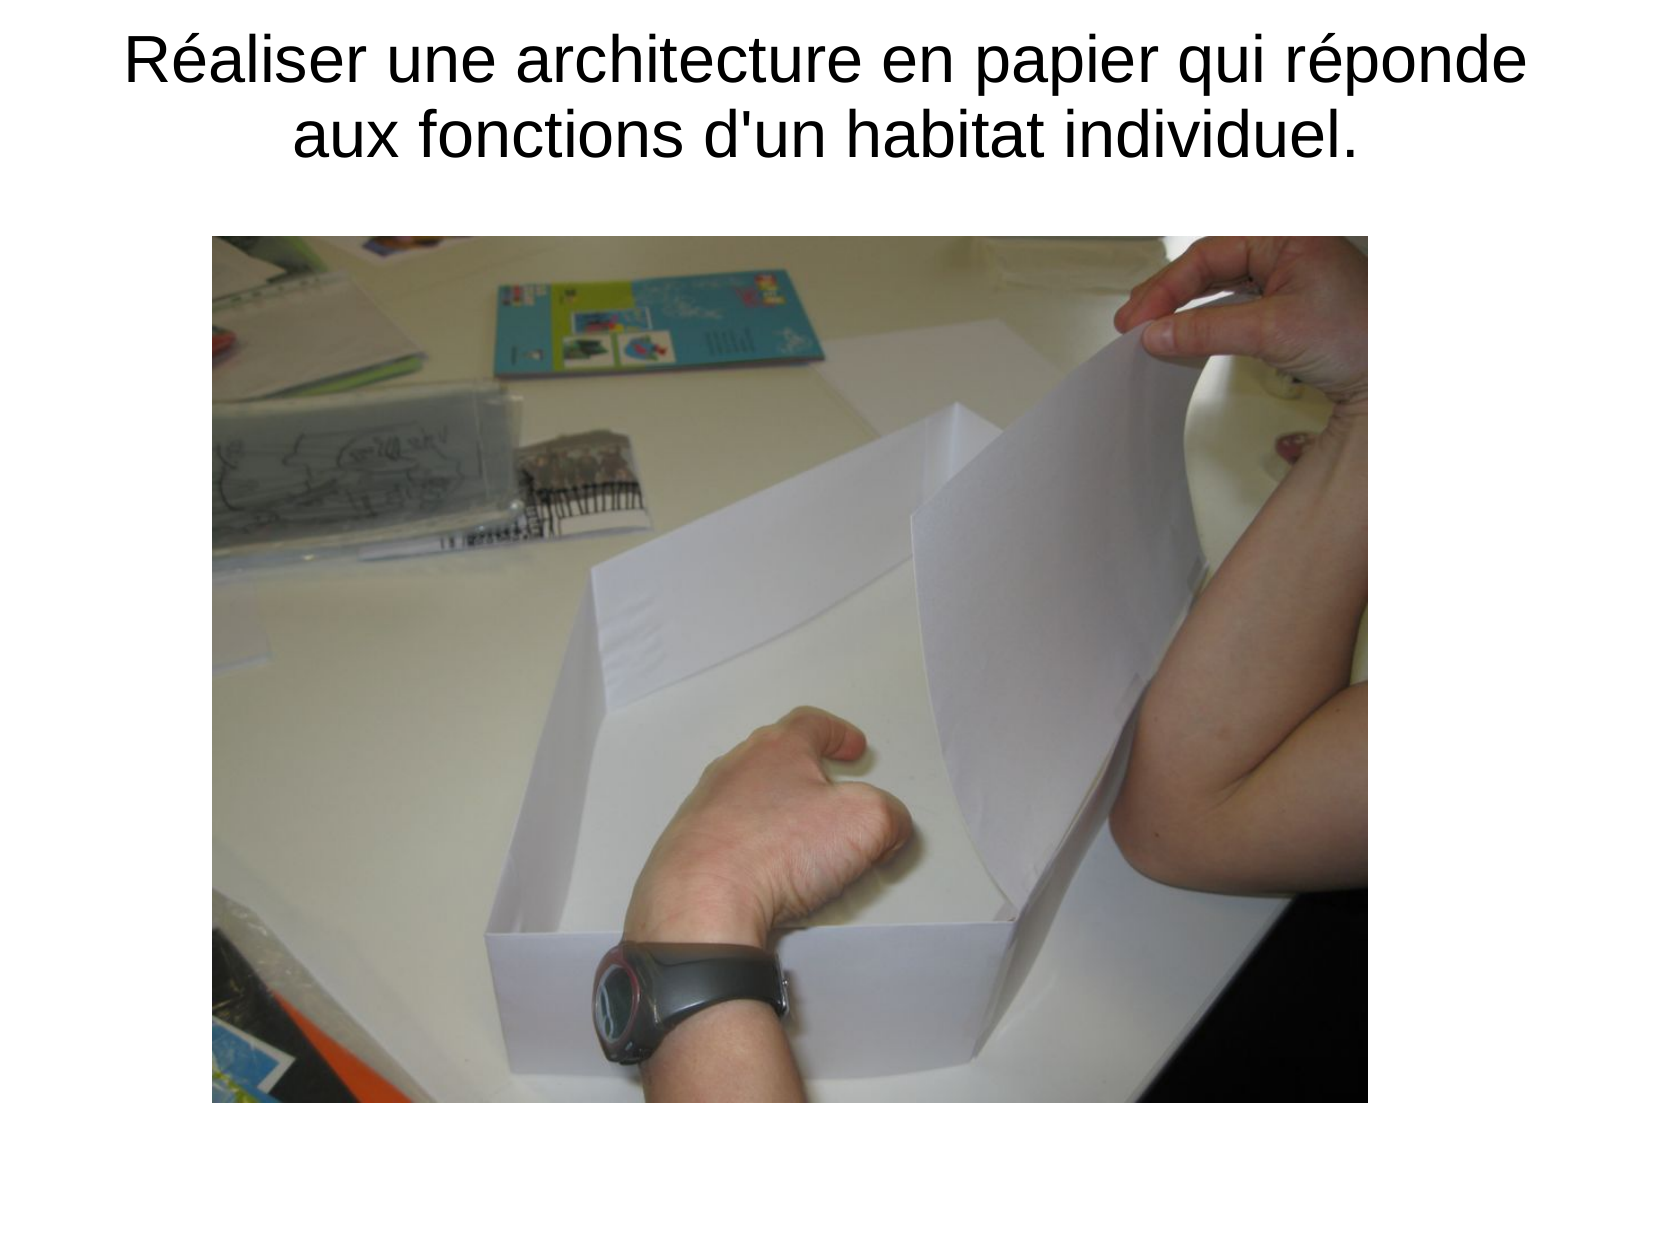

# Réaliser une architecture en papier qui réponde aux fonctions d'un habitat individuel.